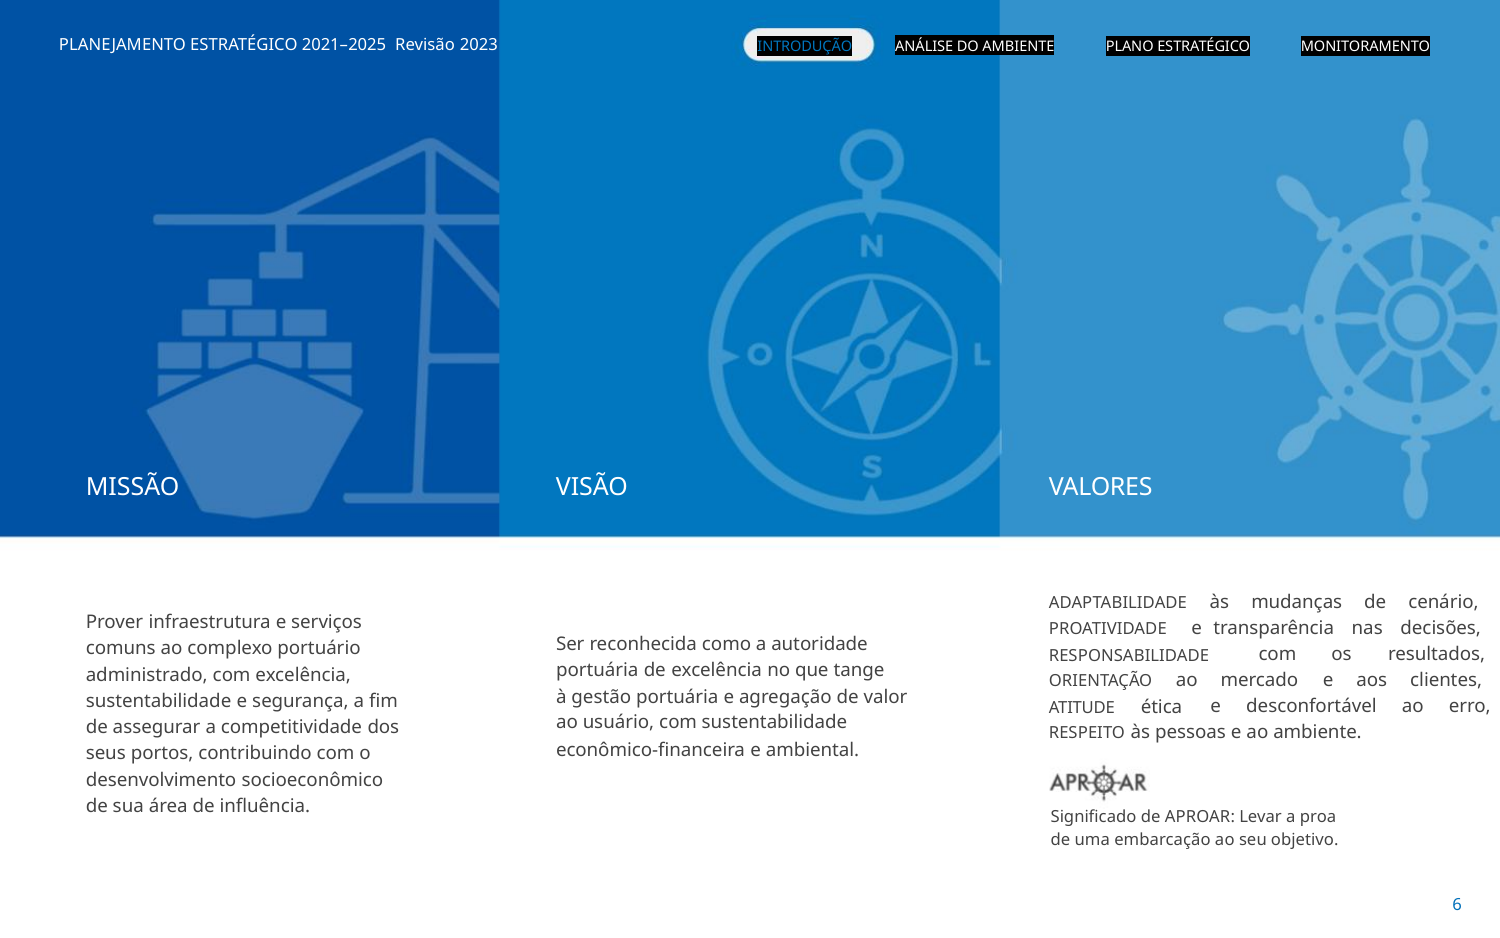

PLANEJAMENTO ESTRATÉGICO 2021–2025 Revisão 2023
ANÁLISE DO AMBIENTE
INTRODUÇÃO
PLANO ESTRATÉGICO
MONITORAMENTO
MISSÃO
VISÃO
VALORES
ADAPTABILIDADE às mudanças de cenário,
PROATIVIDADE transparência nas decisões,
RESPONSABILIDADE
ORIENTAÇÃO ao mercado
ATITUDE ética
Prover infraestrutura e serviços
comuns ao complexo portuário
administrado, com excelência,
sustentabilidade e segurança, a fim
de assegurar a competitividade dos
seus portos, contribuindo com o
desenvolvimento socioeconômico
de sua área de influência.
e
Ser reconhecida como a autoridade
portuária de excelência no que tange
à gestão portuária e agregação de valor
ao usuário, com sustentabilidade
econômico-financeira e ambiental.
com
os
resultados,
e
aos clientes,
e
desconfortável ao erro,
RESPEITO às pessoas e ao ambiente.
Significado de APROAR: Levar a proa
de uma embarcação ao seu objetivo.
6